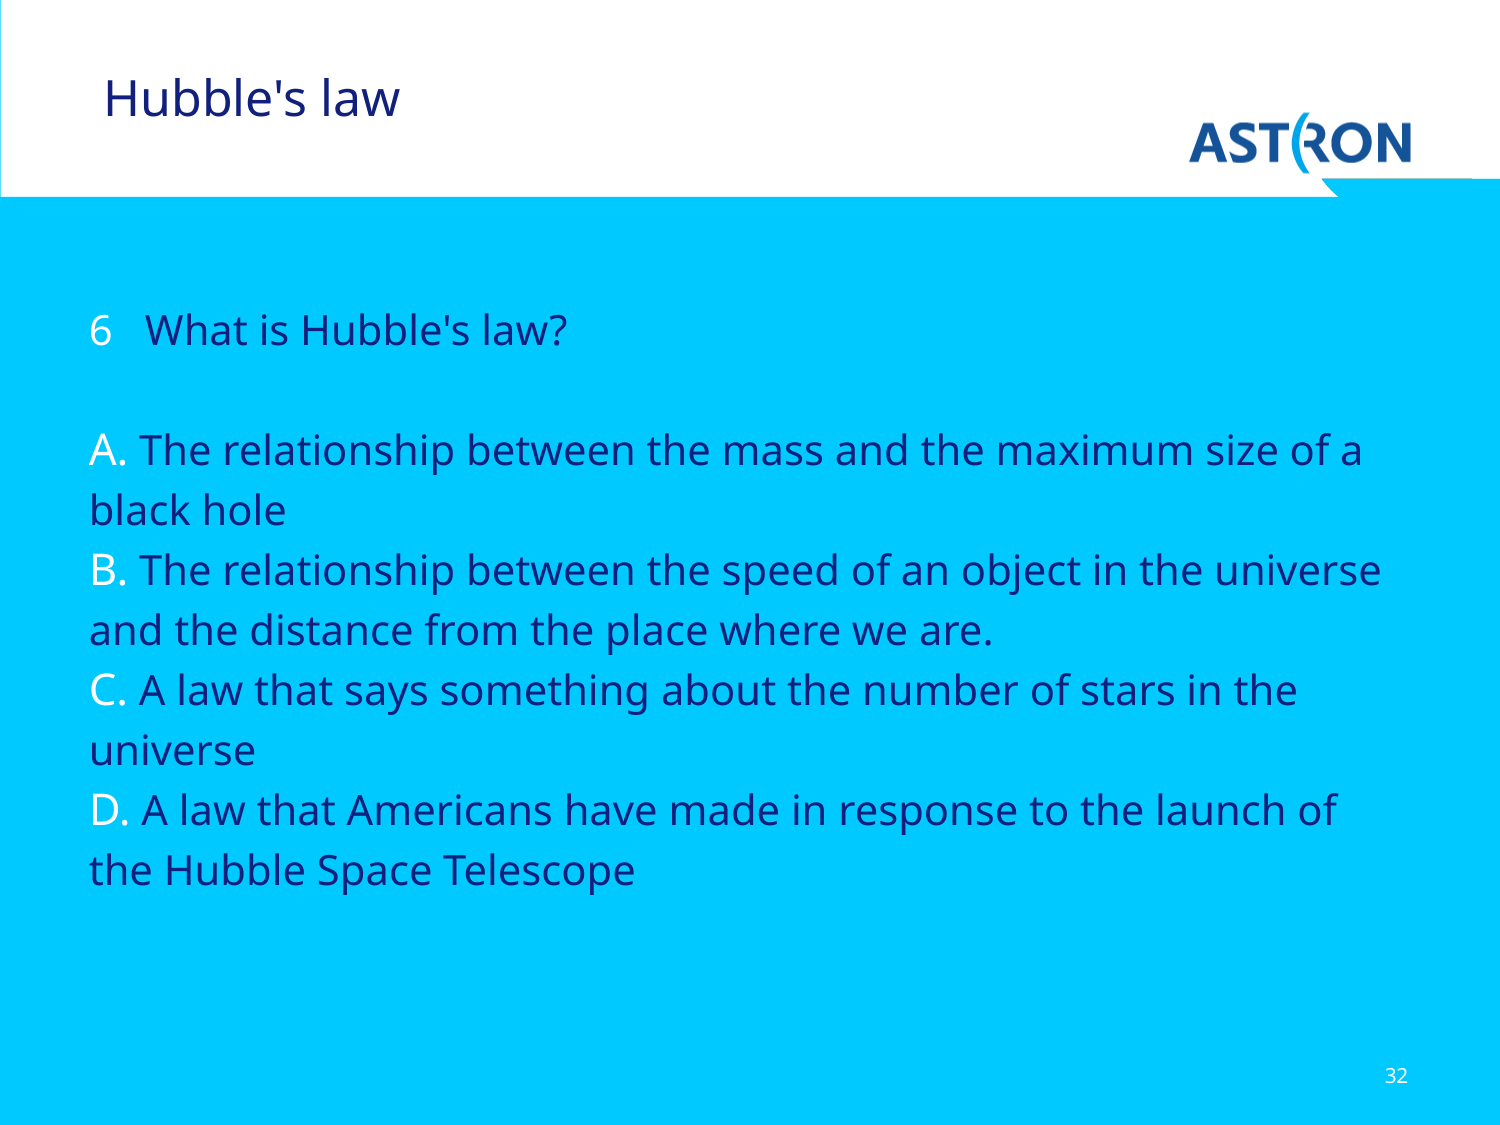

Hubble's law
6 What is Hubble's law?
 The relationship between the mass and the maximum size of a black hole
 The relationship between the speed of an object in the universe and the distance from the place where we are.
 A law that says something about the number of stars in the universe
 A law that Americans have made in response to the launch of the Hubble Space Telescope